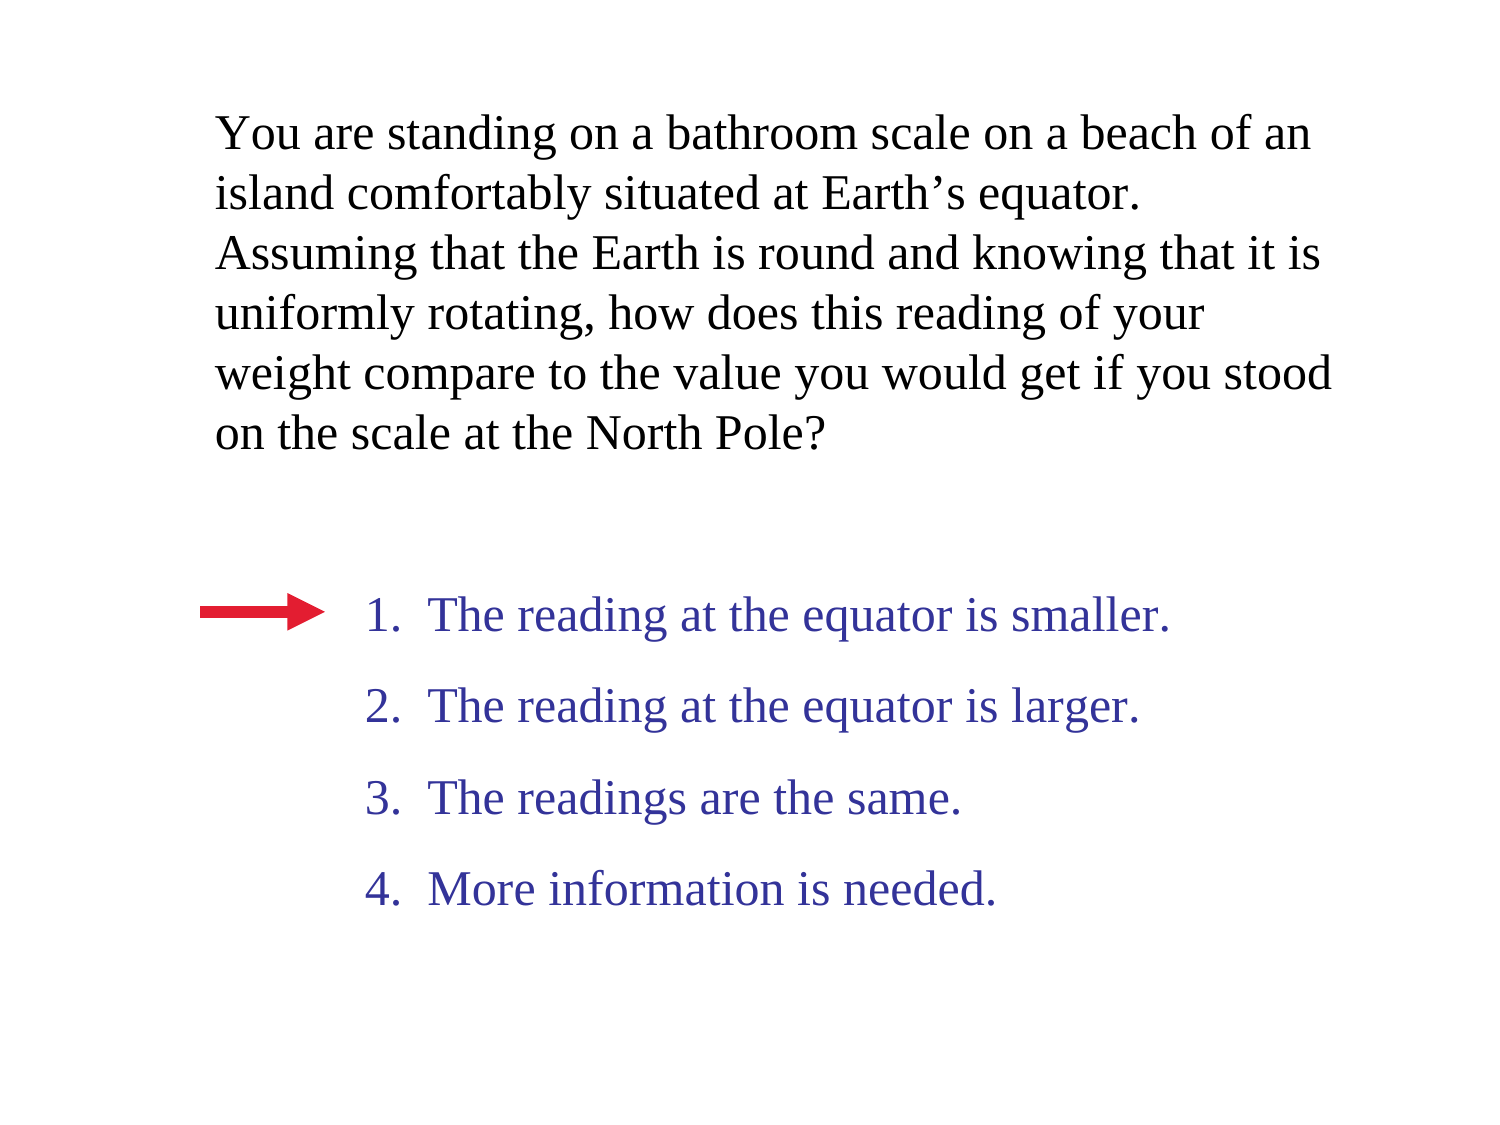

You are standing on a bathroom scale on a beach of an island comfortably situated at Earth’s equator. Assuming that the Earth is round and knowing that it is uniformly rotating, how does this reading of your weight compare to the value you would get if you stood on the scale at the North Pole?
	1. The reading at the equator is smaller.
	2. The reading at the equator is larger.
	3. The readings are the same.
	4. More information is needed.